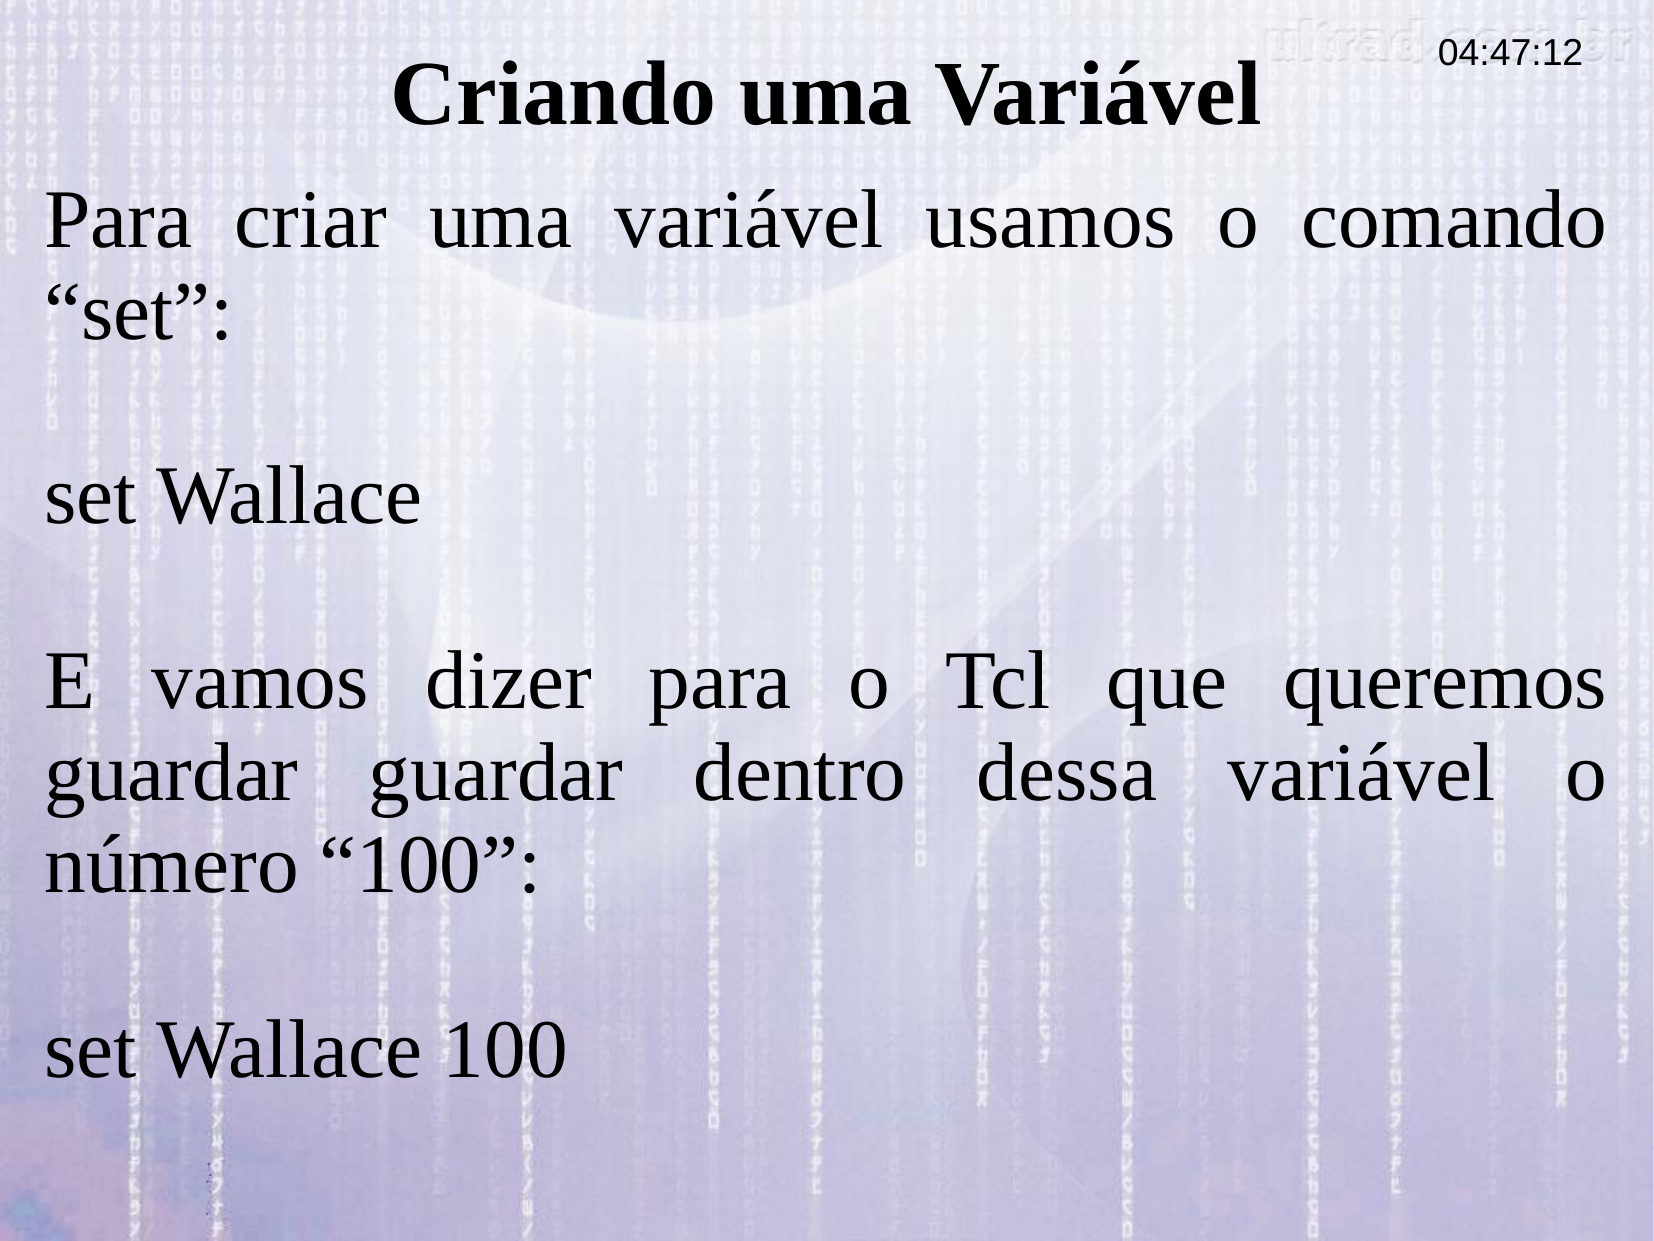

02:09:46
Criando uma Variável
Para criar uma variável usamos o comando “set”:
set Wallace
E vamos dizer para o Tcl que queremos guardar guardar dentro dessa variável o número “100”:
set Wallace 100